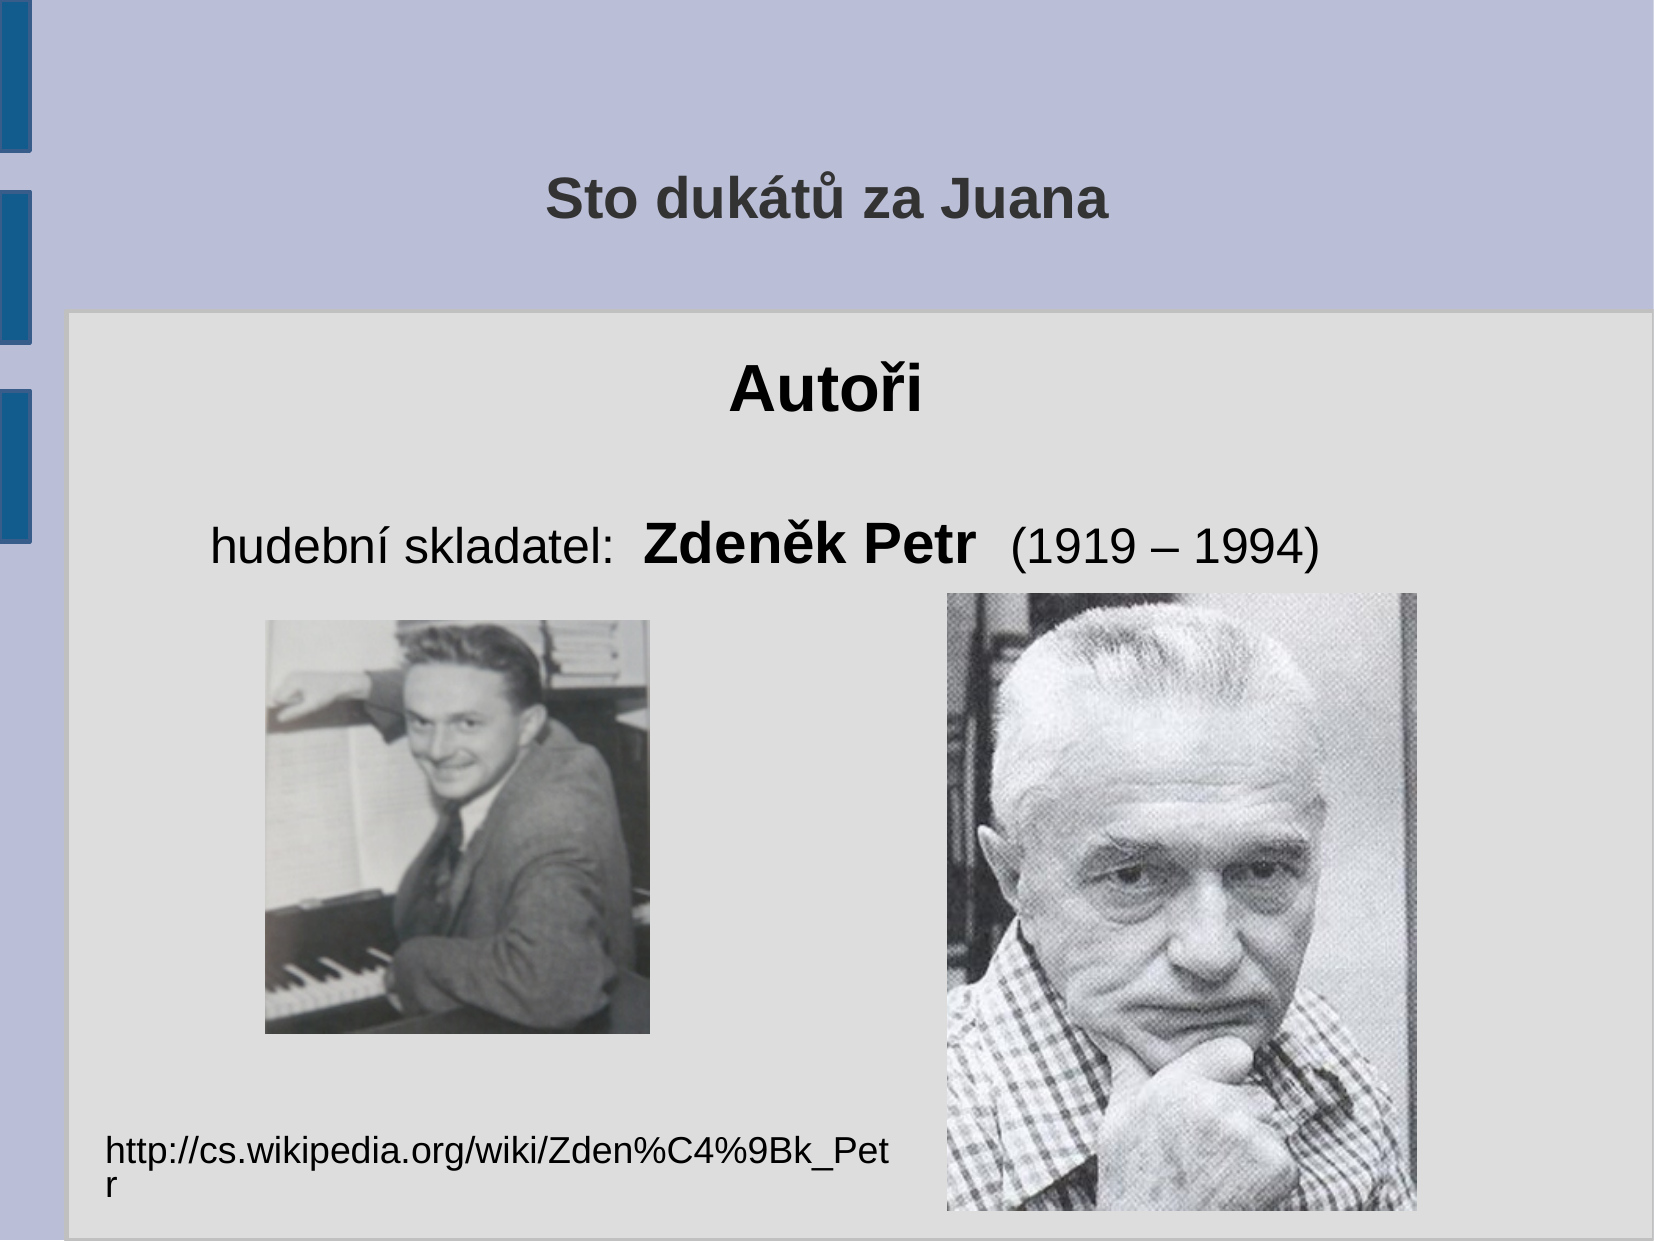

# Sto dukátů za Juana
 Autoři
hudební skladatel: Zdeněk Petr (1919 – 1994)
http://cs.wikipedia.org/wiki/Zden%C4%9Bk_Petr